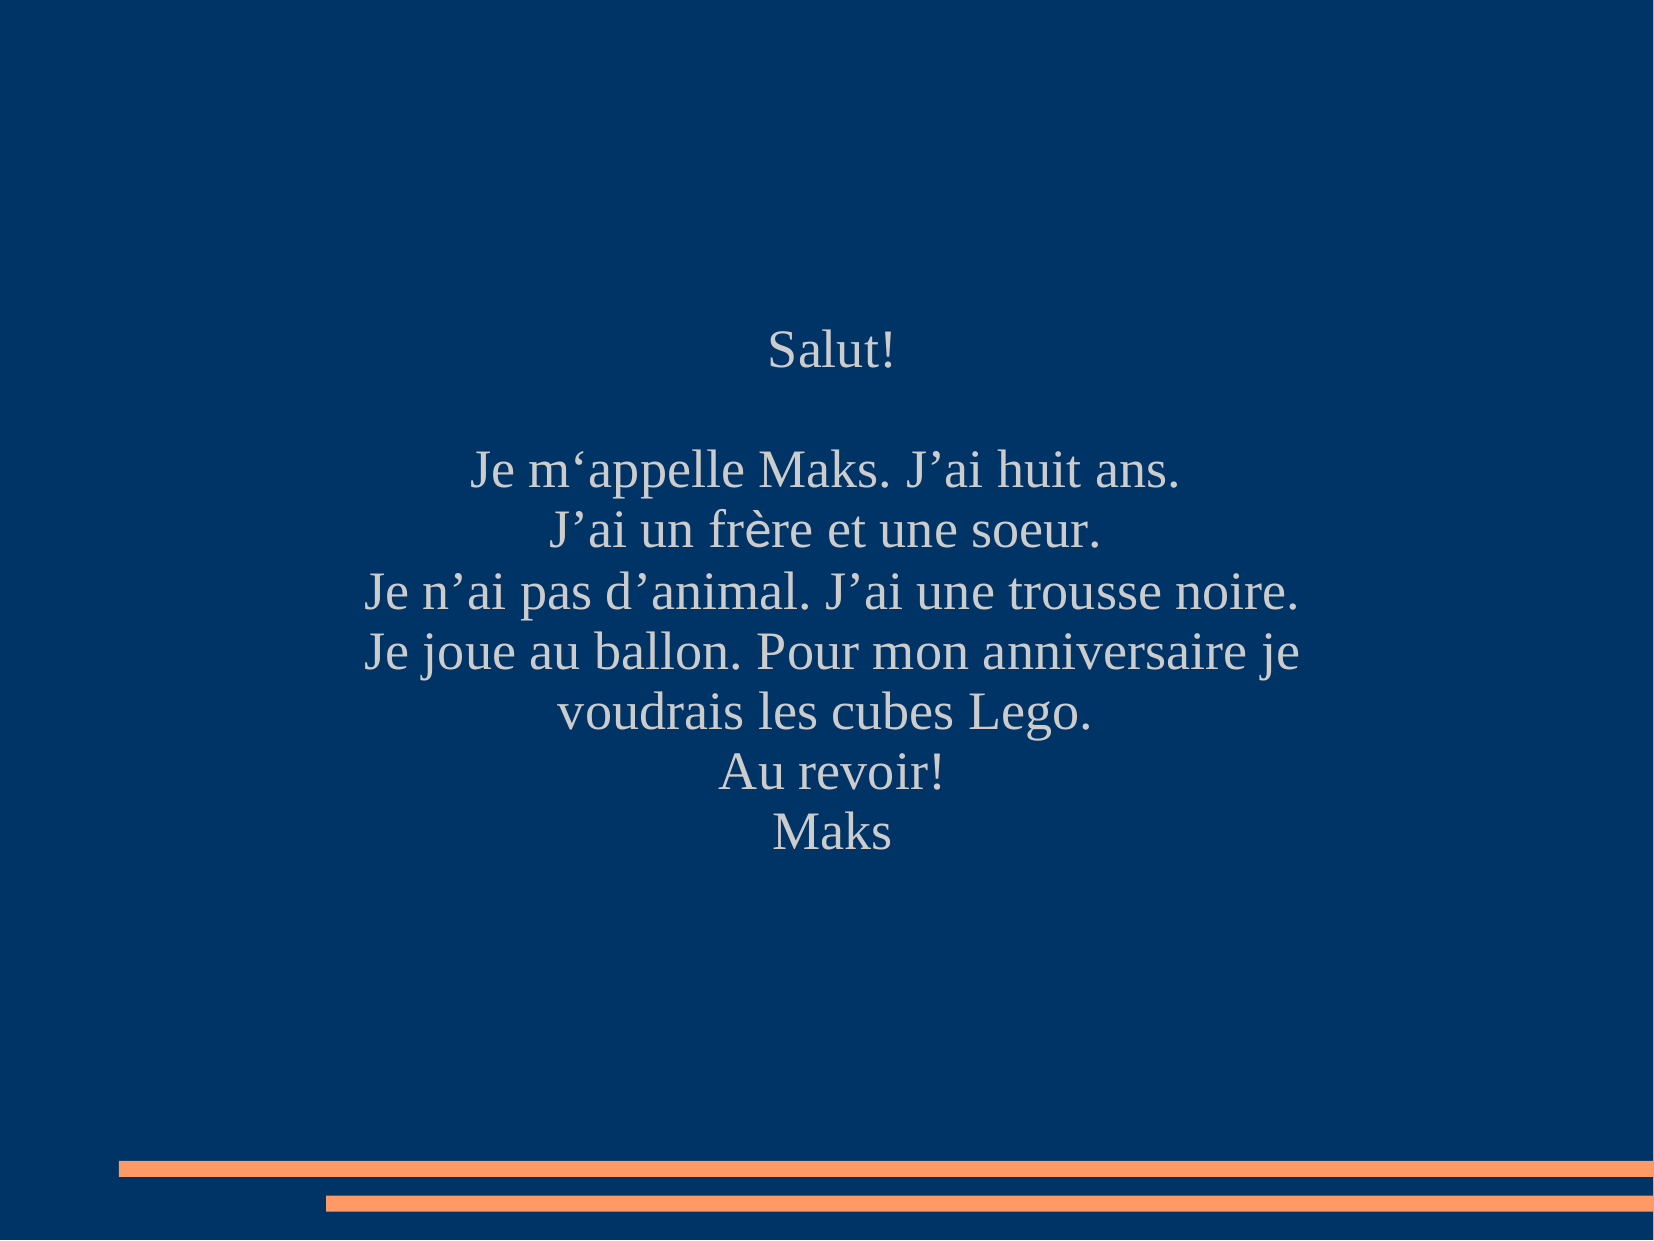

# Salut!
Je m‘appelle Maks. J’ai huit ans.
J’ai un frère et une soeur.
Je n’ai pas d’animal. J’ai une trousse noire. Je joue au ballon. Pour mon anniversaire je voudrais les cubes Lego.
Au revoir!
Maks